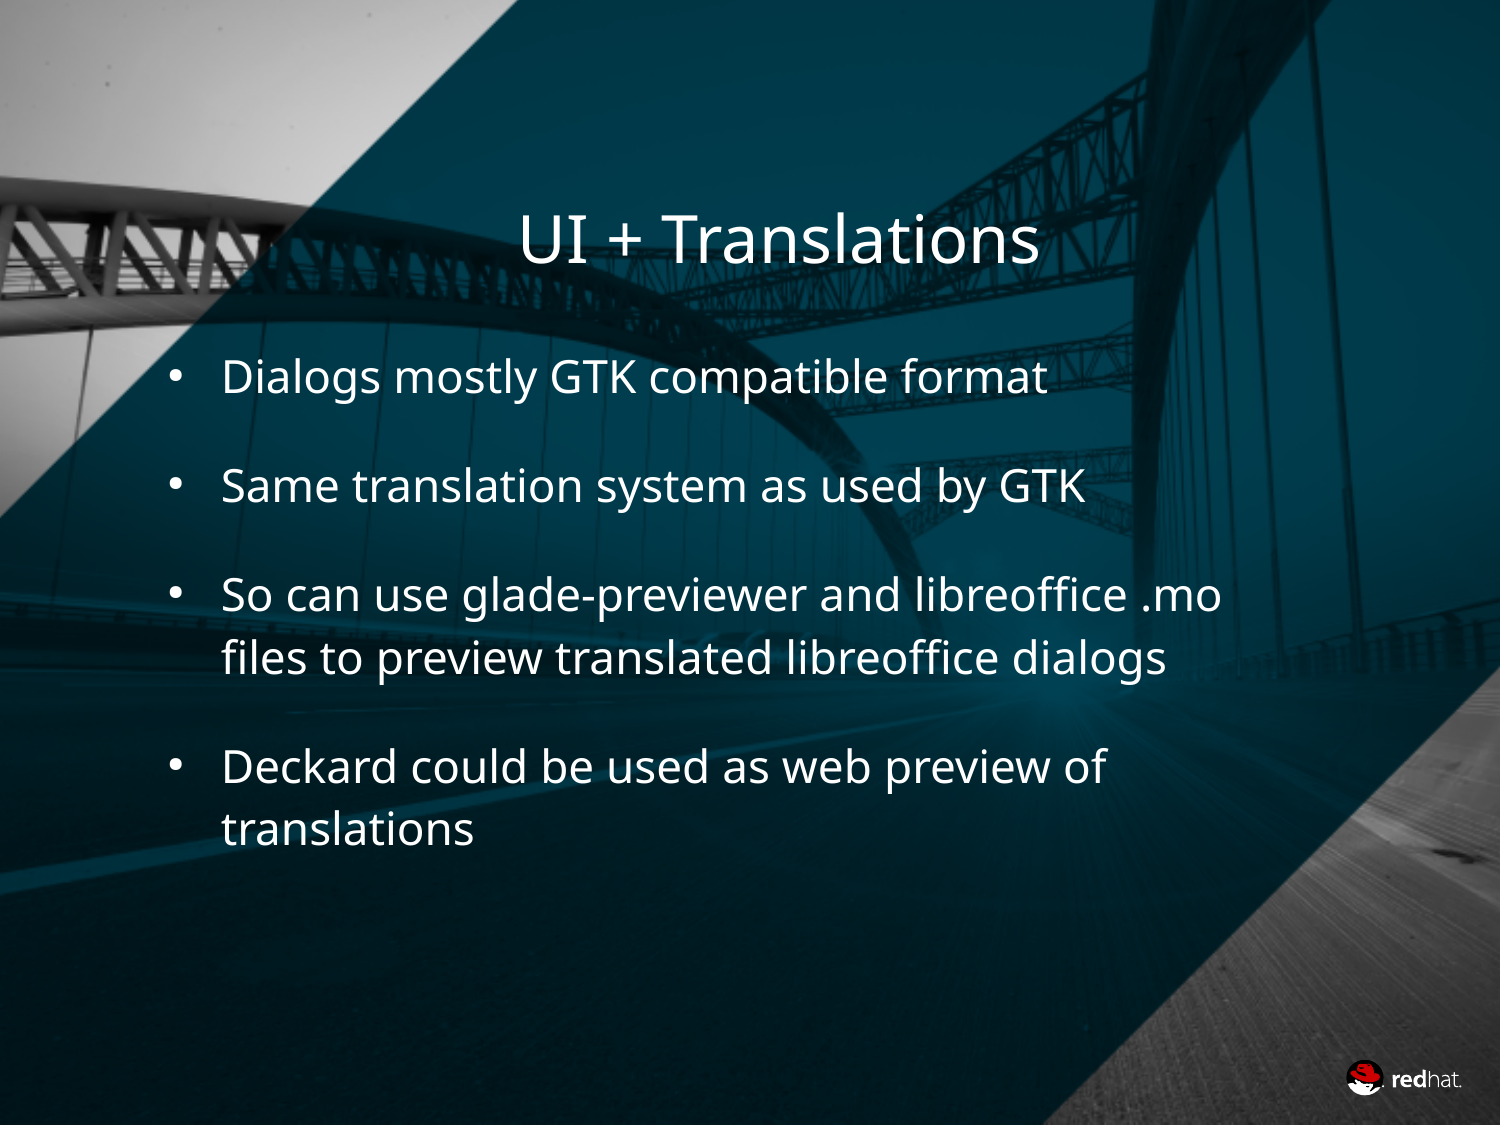

# UI + Translations
Dialogs mostly GTK compatible format
Same translation system as used by GTK
So can use glade-previewer and libreoffice .mo files to preview translated libreoffice dialogs
Deckard could be used as web preview of translations
INSERT DESIGNATOR, IF NEEDED
14